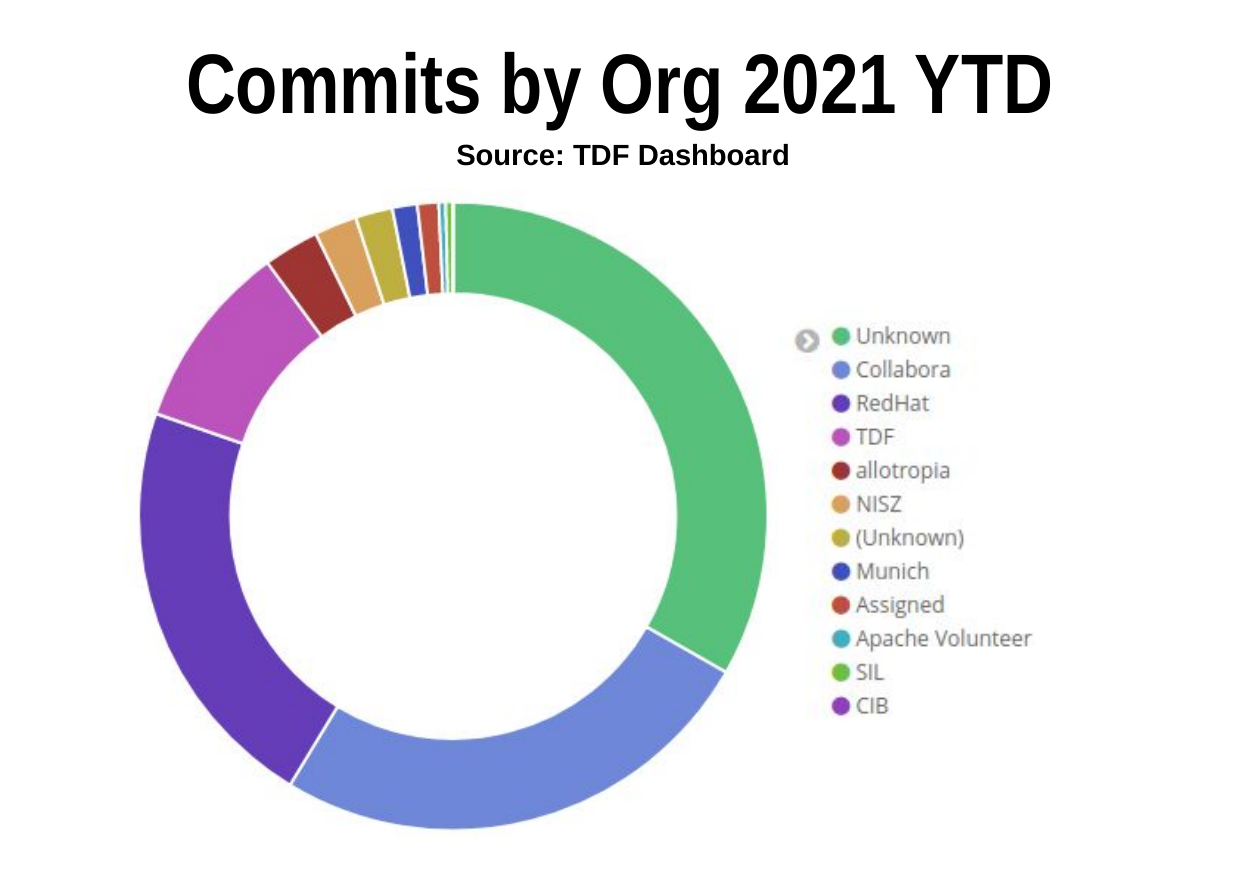

# Commits by Org 2021 YTD
Source: TDF Dashboard